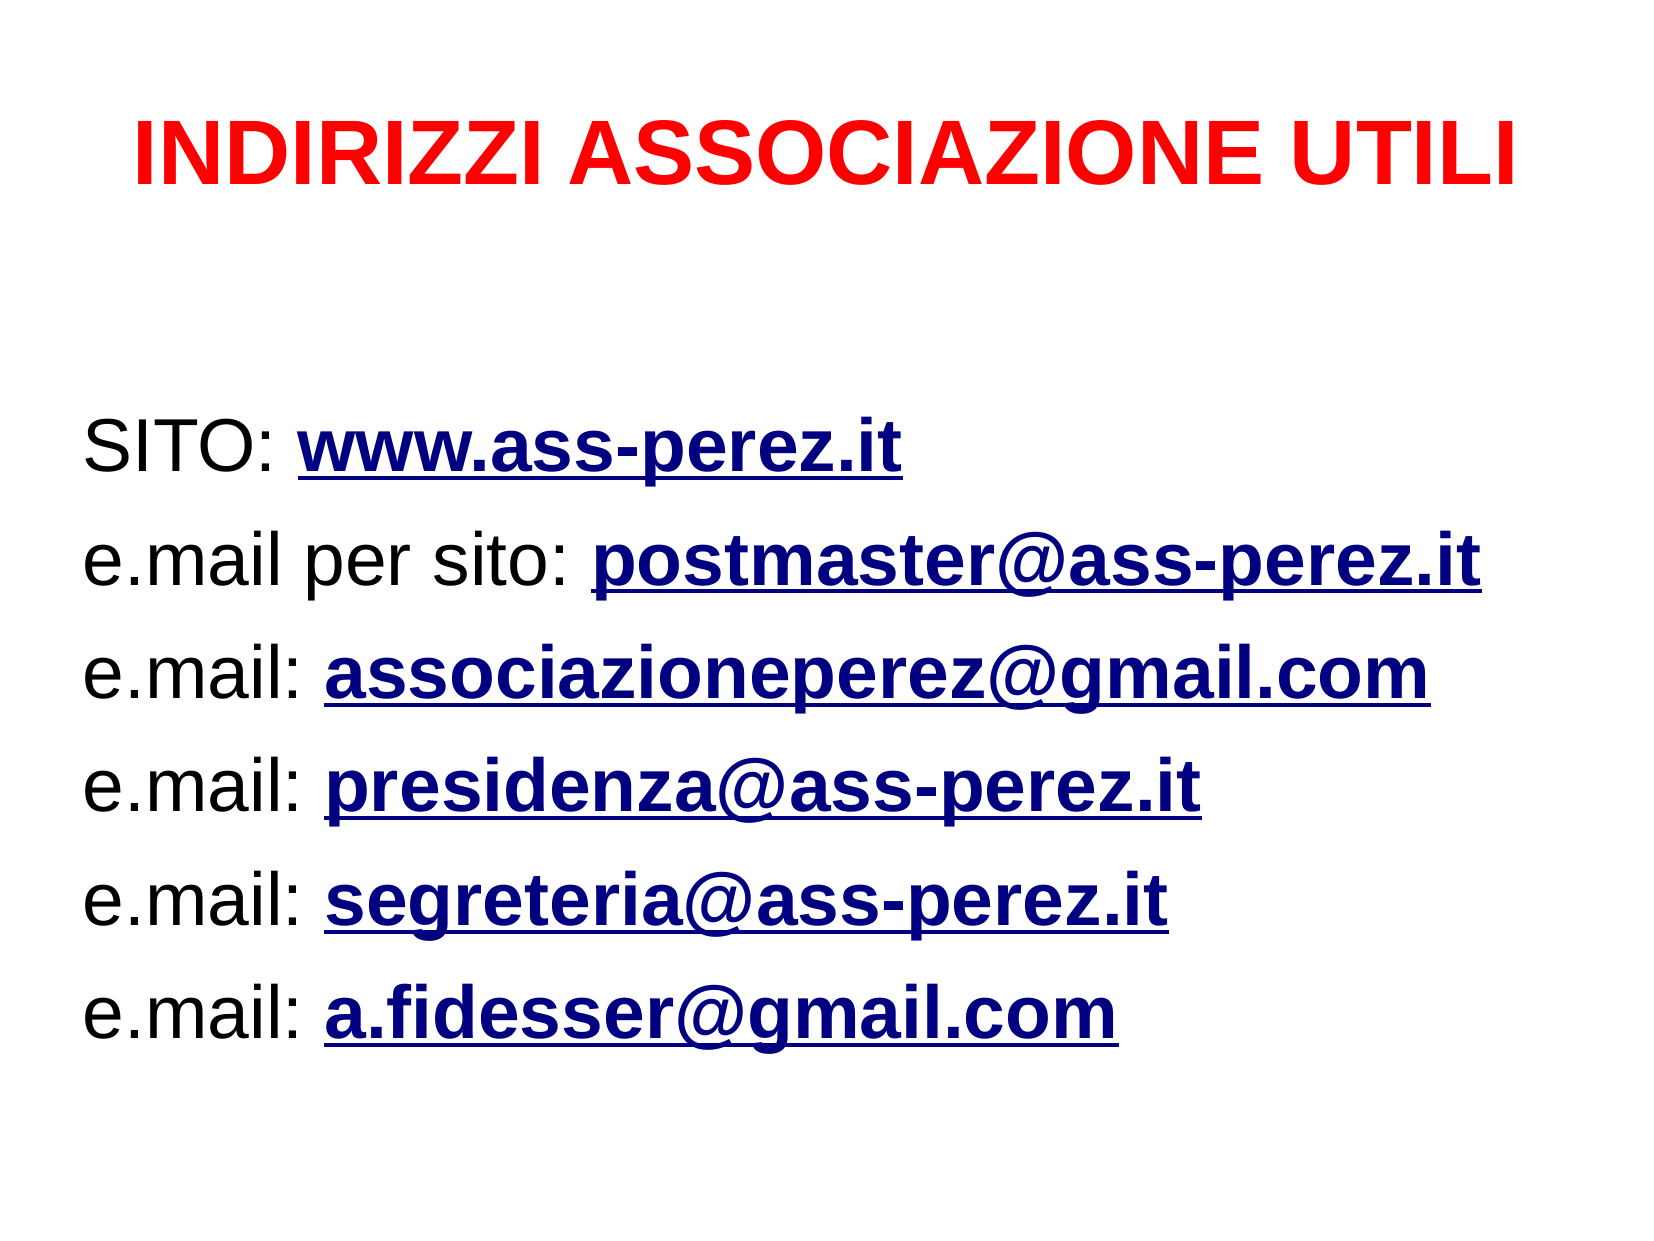

# INDIRIZZI ASSOCIAZIONE UTILI
SITO: www.ass-perez.it
e.mail per sito: postmaster@ass-perez.it
e.mail: associazioneperez@gmail.com
e.mail: presidenza@ass-perez.it
e.mail: segreteria@ass-perez.it
e.mail: a.fidesser@gmail.com